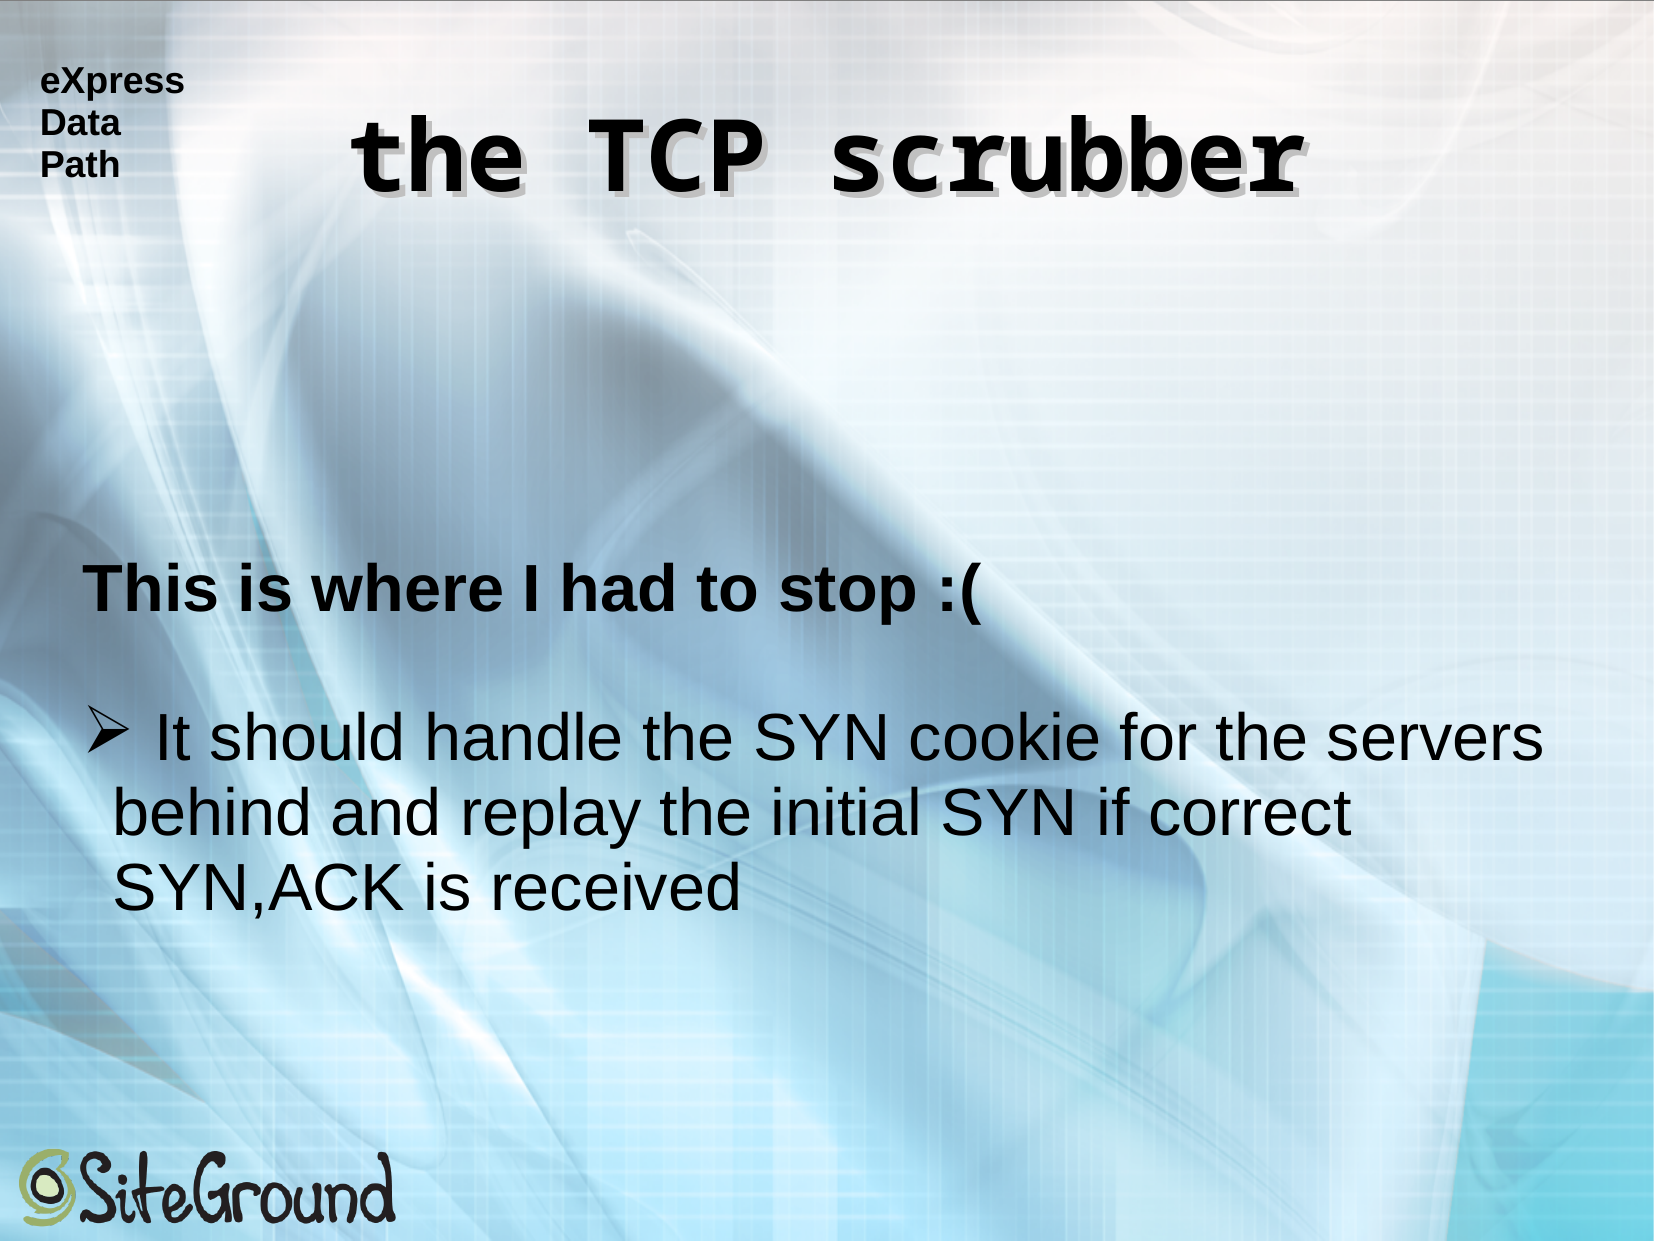

# the TCP scrubber
eXpress
Data
Path
This is where I had to stop :(
 It should handle the SYN cookie for the servers behind and replay the initial SYN if correct SYN,ACK is received